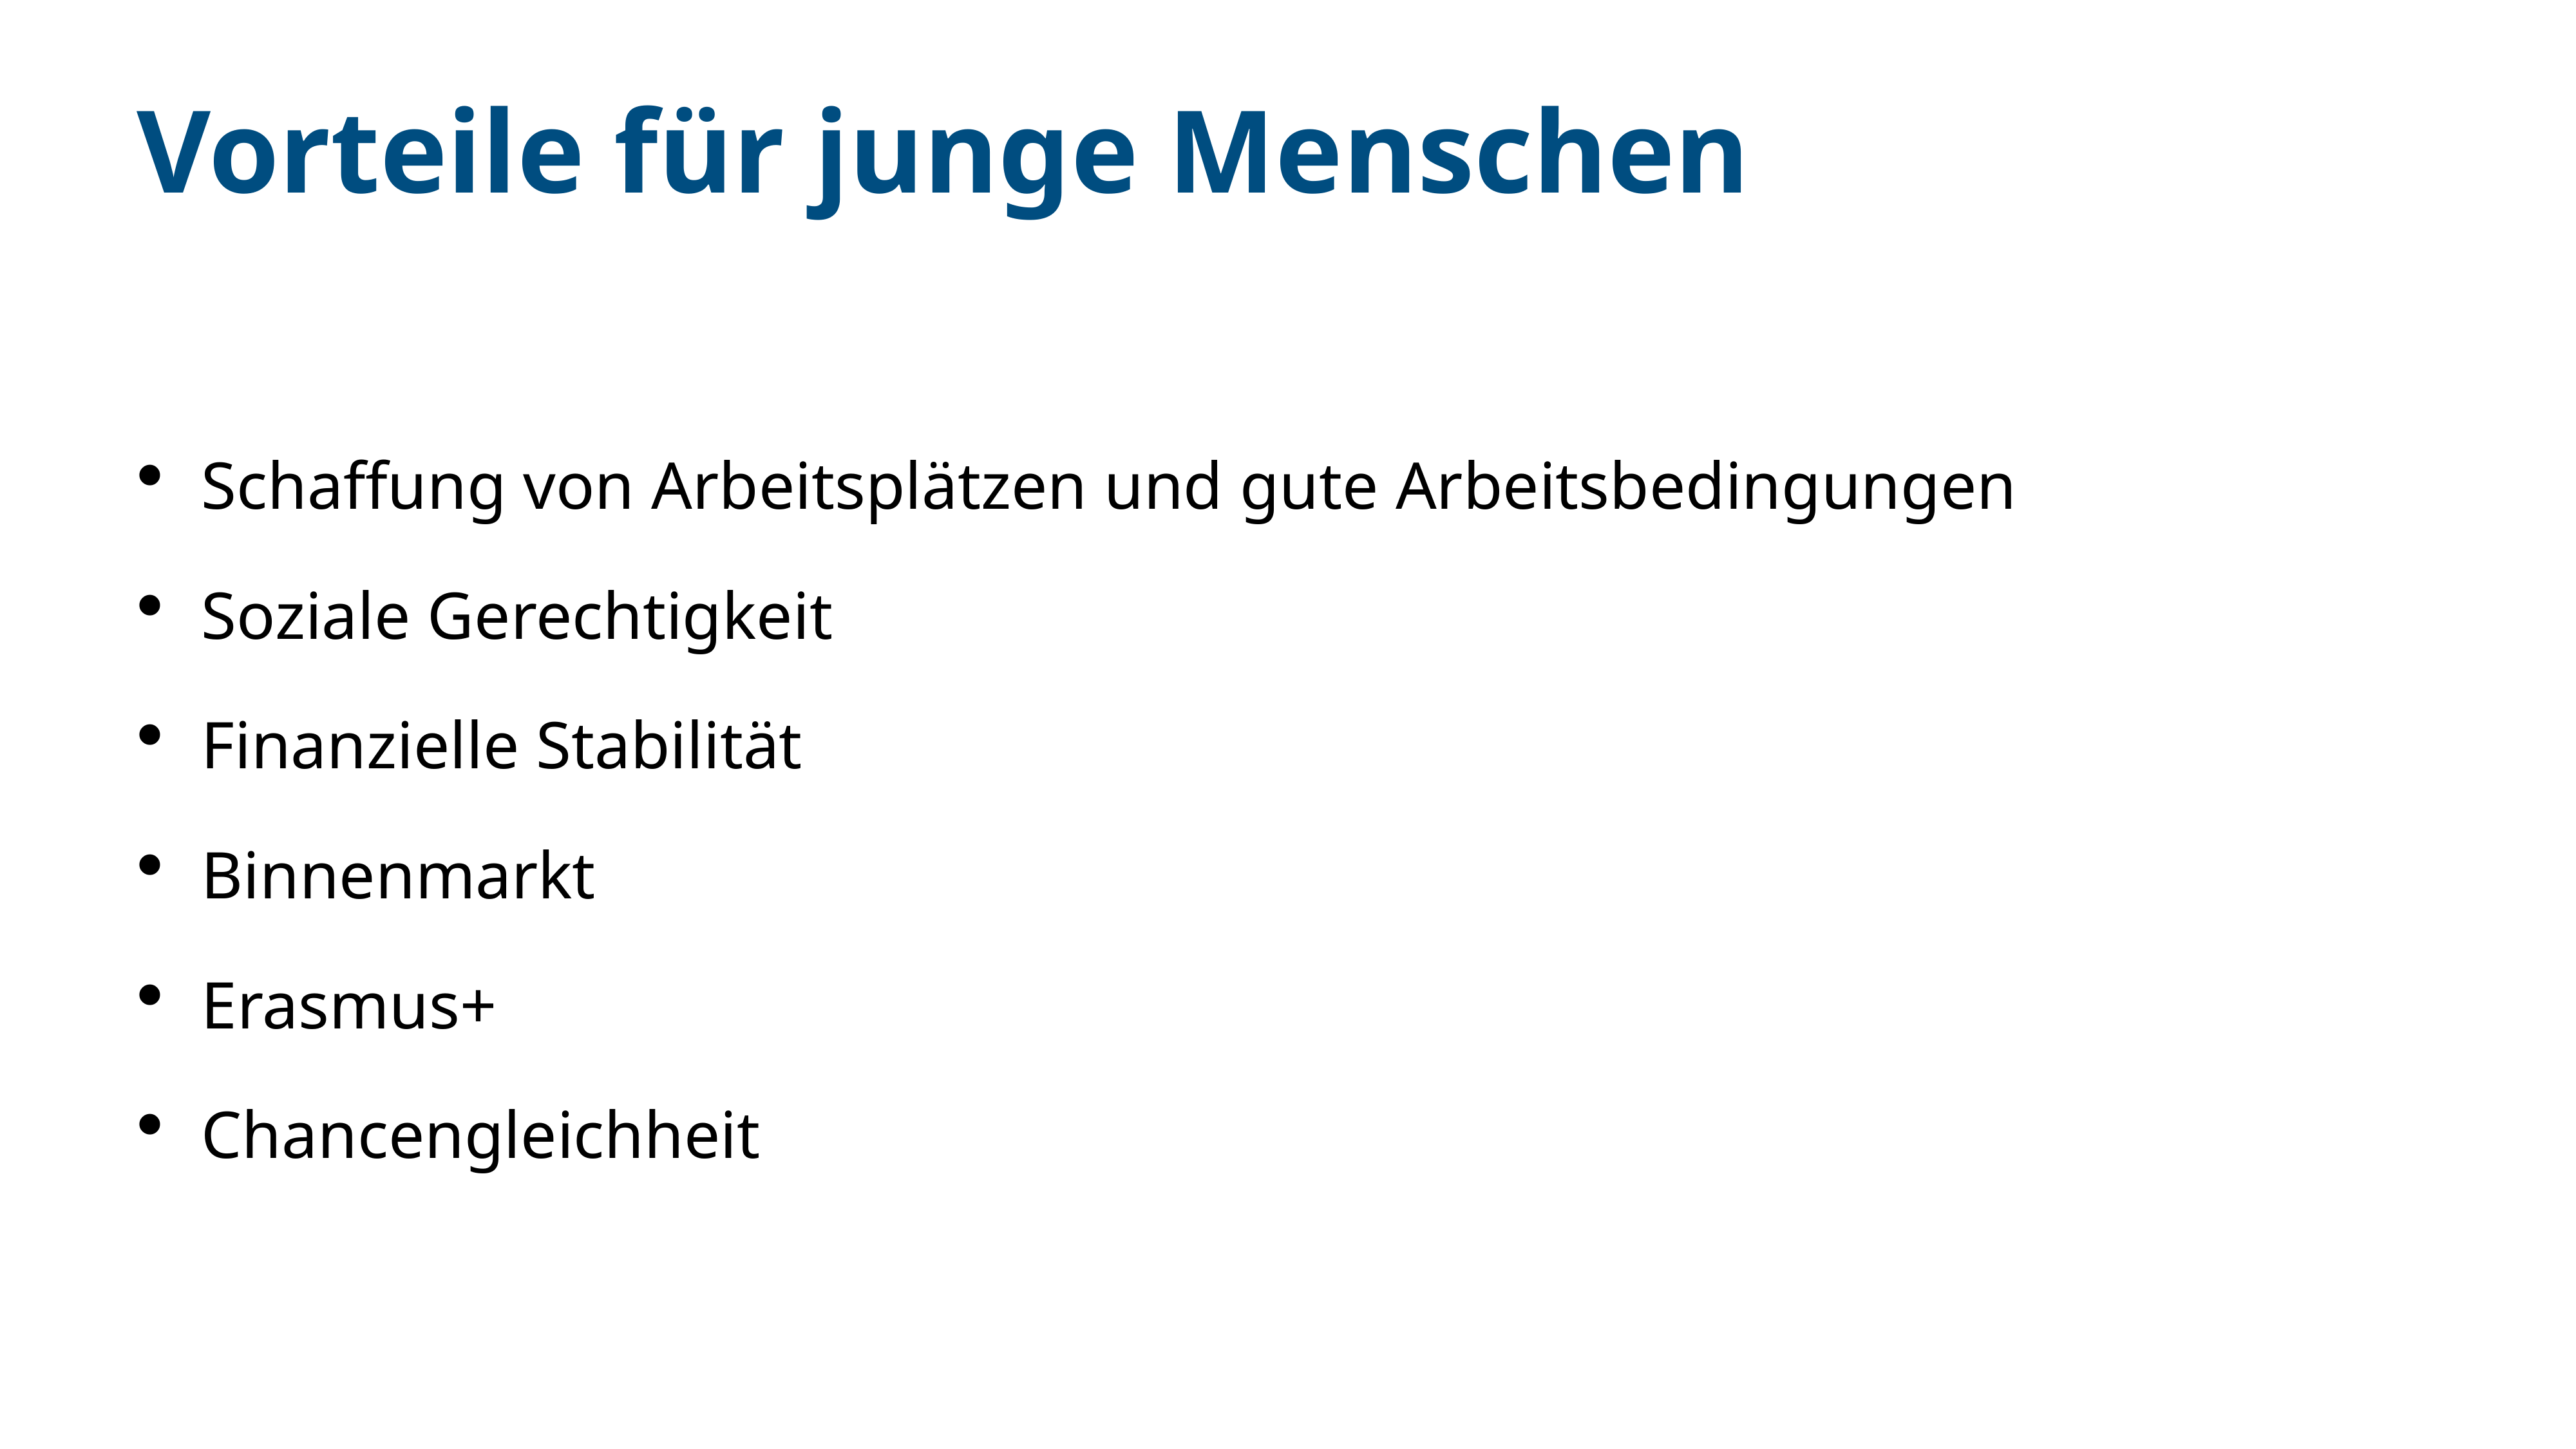

# Vorteile für junge Menschen
Schaffung von Arbeitsplätzen und gute Arbeitsbedingungen
Soziale Gerechtigkeit
Finanzielle Stabilität
Binnenmarkt
Erasmus+
Chancengleichheit